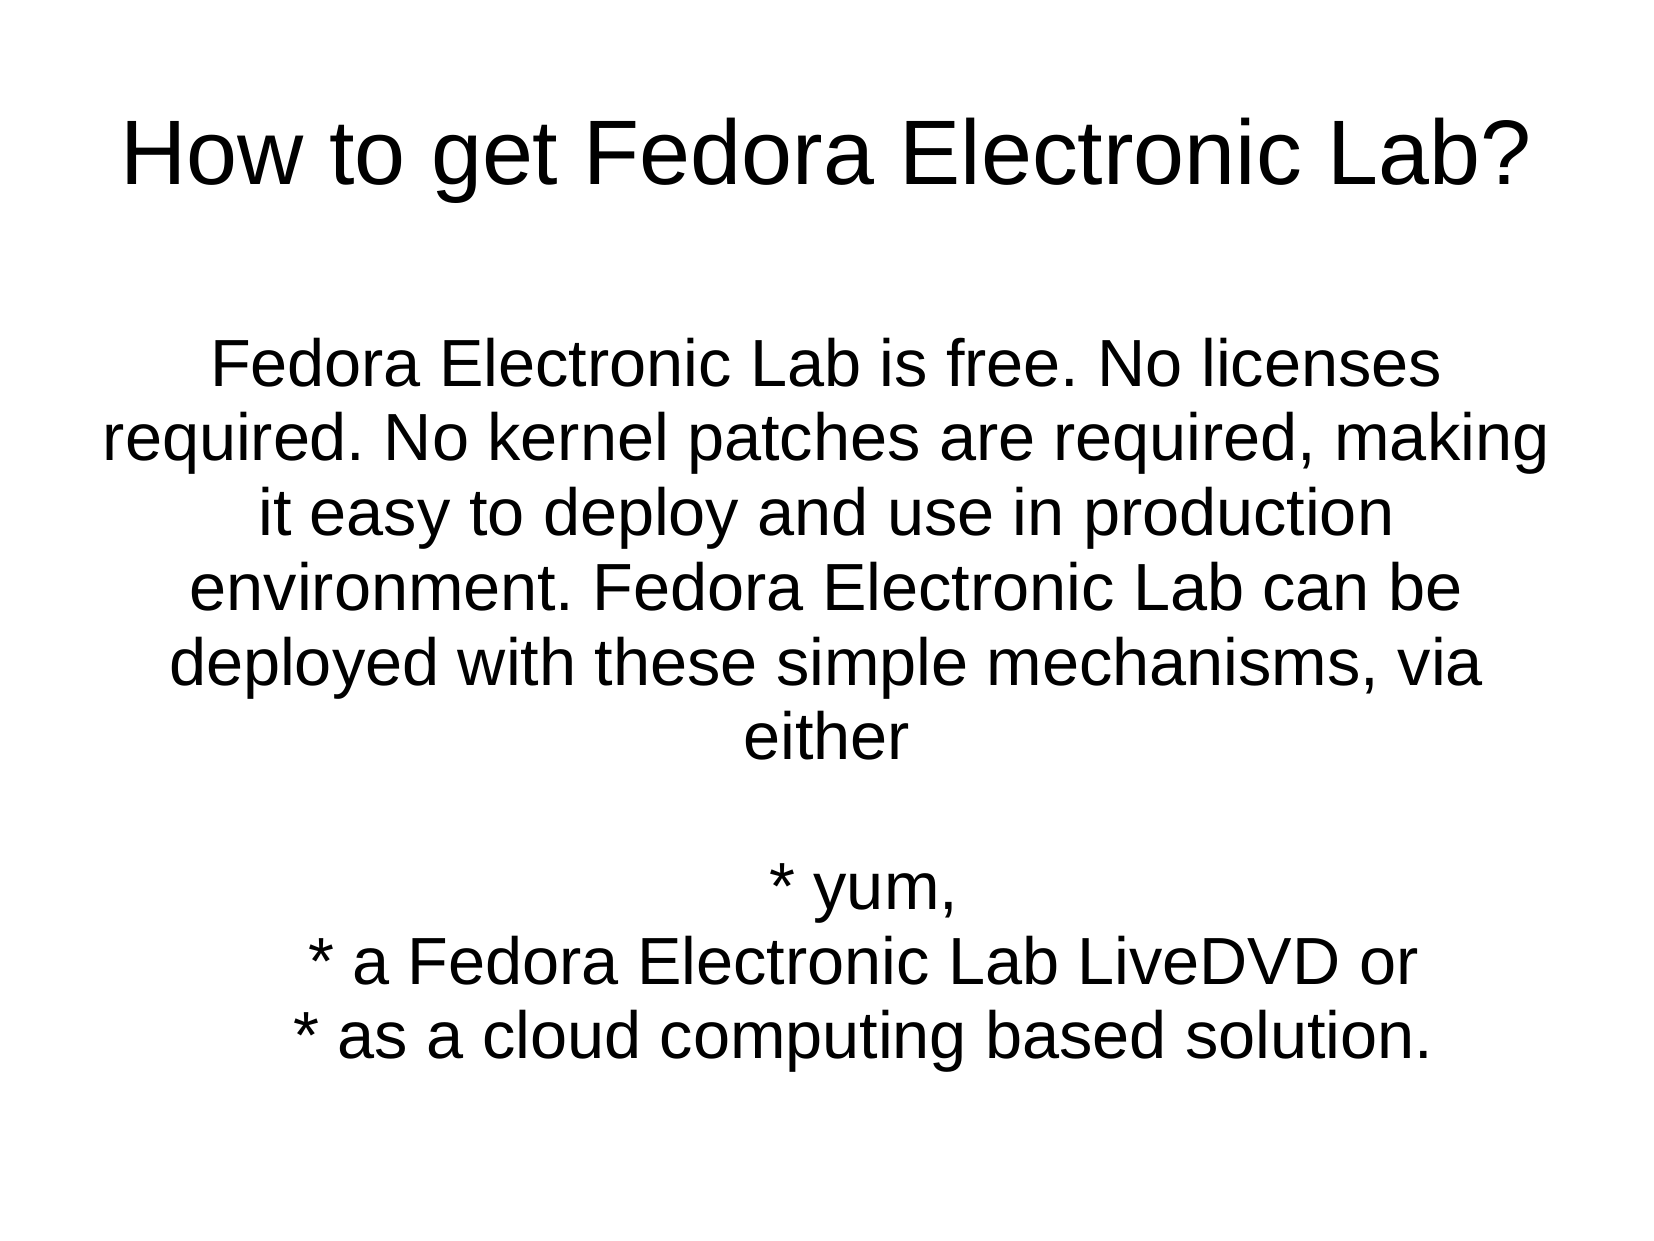

# How to get Fedora Electronic Lab?
Fedora Electronic Lab is free. No licenses required. No kernel patches are required, making it easy to deploy and use in production environment. Fedora Electronic Lab can be deployed with these simple mechanisms, via either
 * yum,
 * a Fedora Electronic Lab LiveDVD or
 * as a cloud computing based solution.